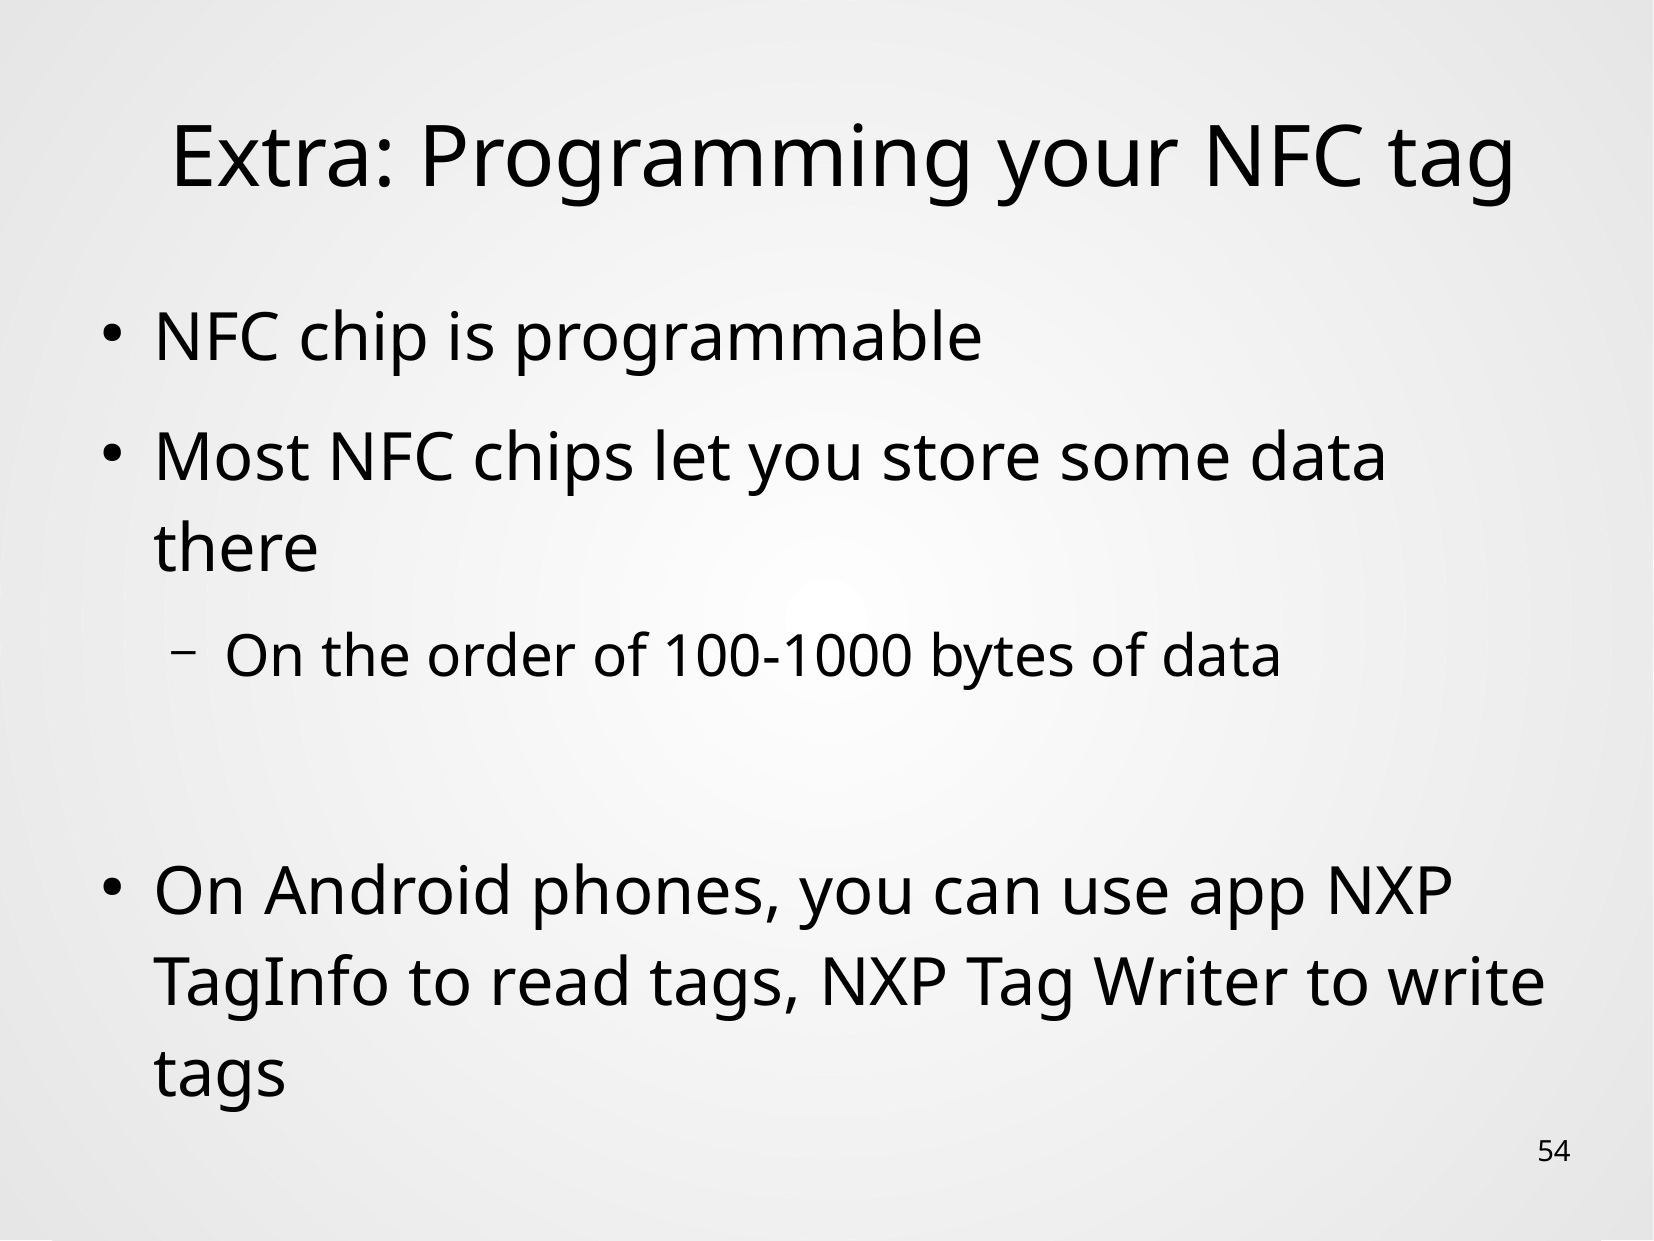

# Extra: Programming your NFC tag
NFC chip is programmable
Most NFC chips let you store some data there
On the order of 100-1000 bytes of data
On Android phones, you can use app NXP TagInfo to read tags, NXP Tag Writer to write tags
54